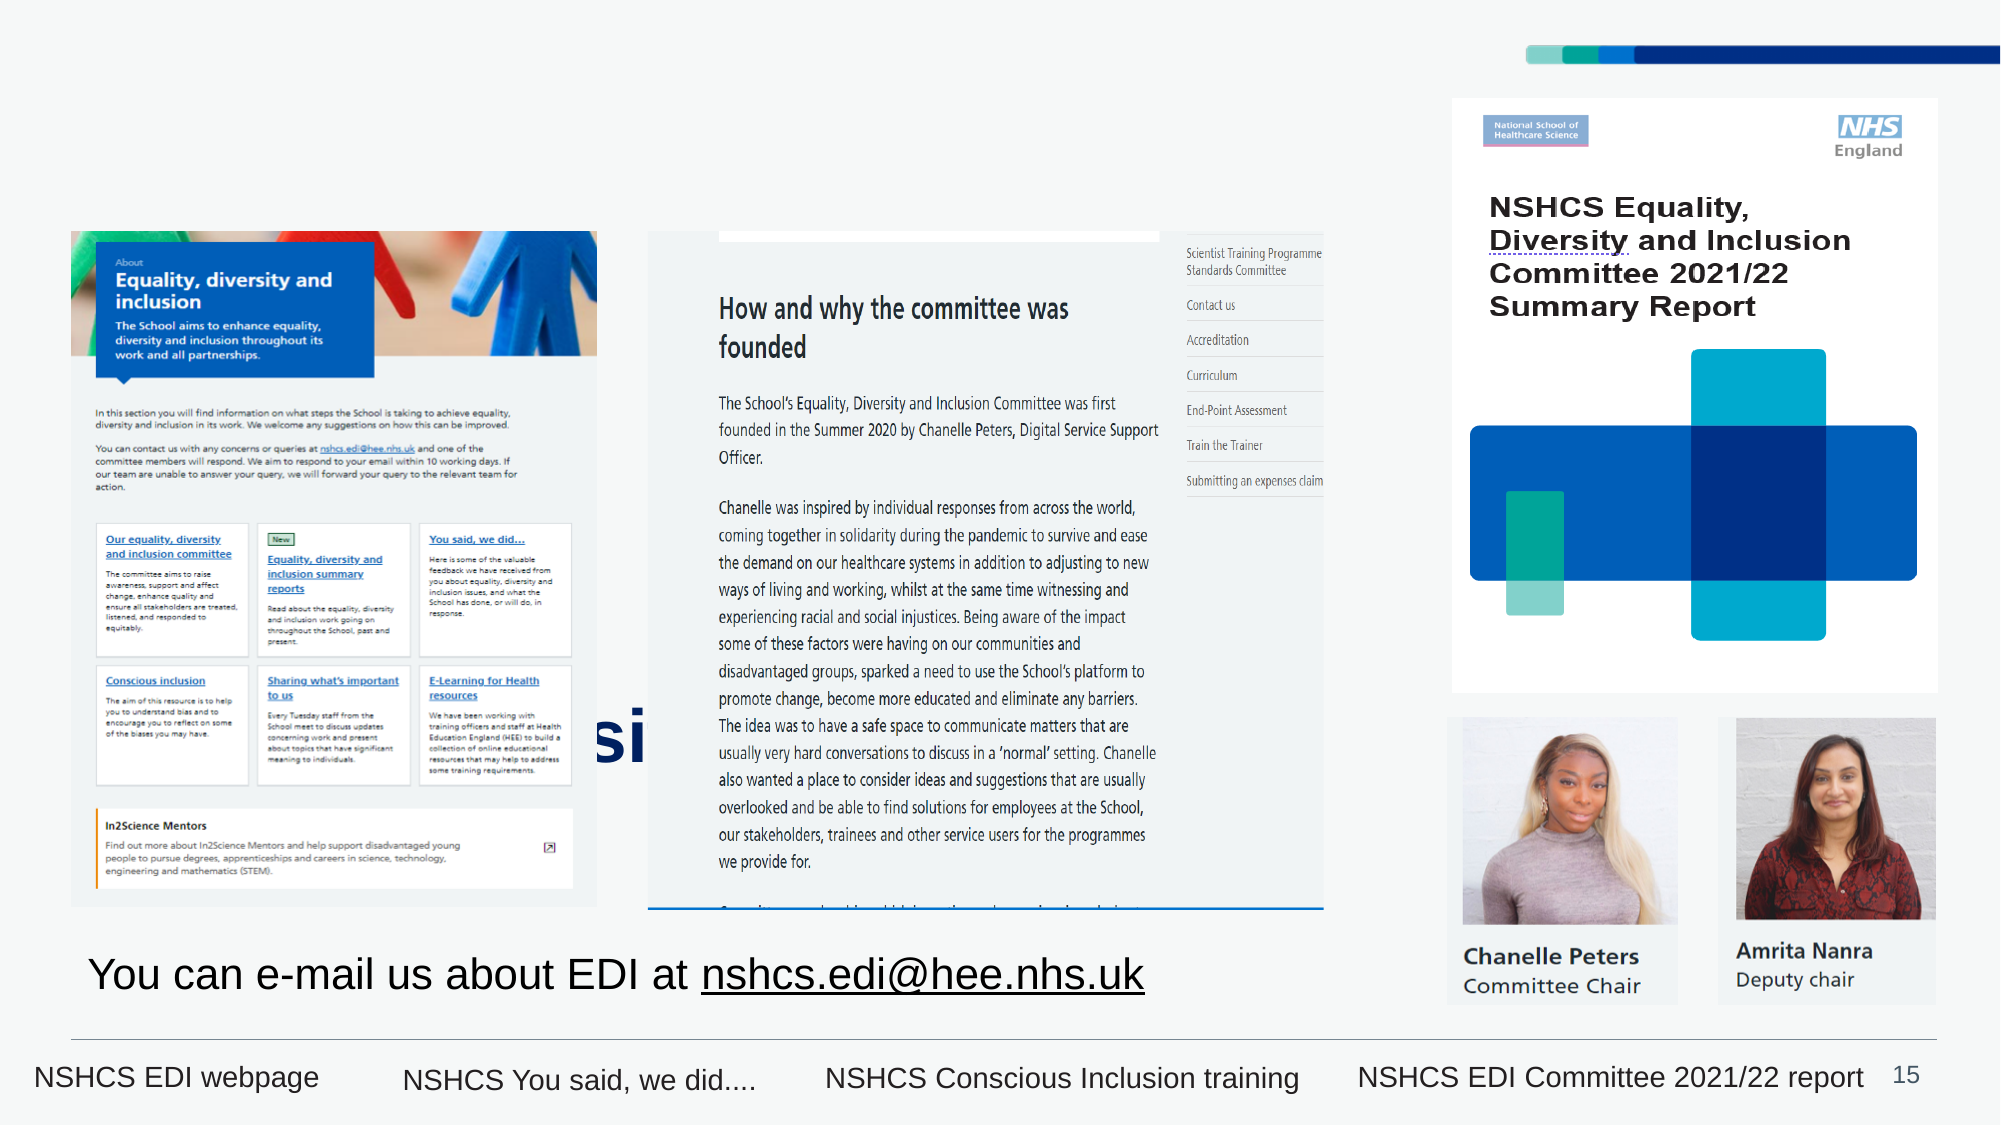

# Equality, Diversity & Inclusion
You can e-mail us about EDI at nshcs.edi@hee.nhs.uk ​
NSHCS EDI webpage
NSHCS EDI Committee 2021/22 report
NSHCS Conscious Inclusion training
NSHCS You said, we did....